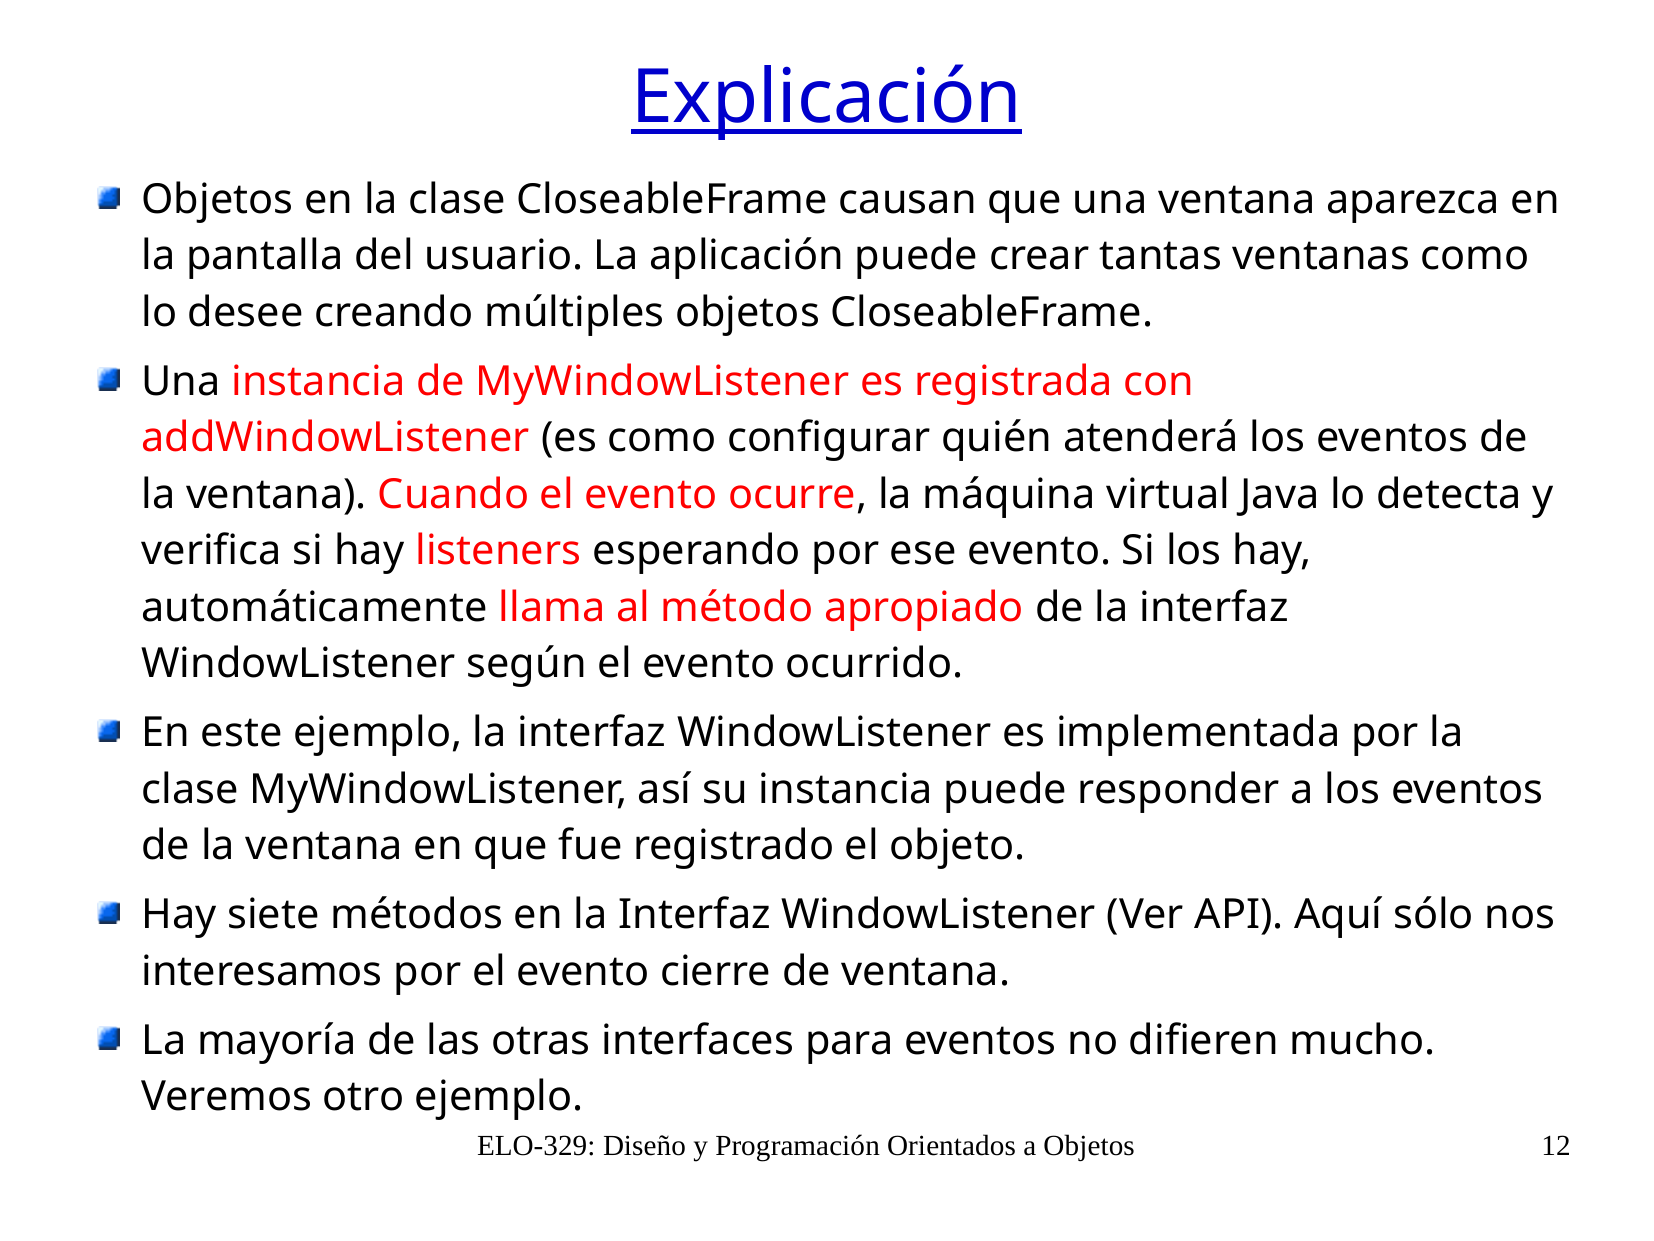

# Explicación
Objetos en la clase CloseableFrame causan que una ventana aparezca en la pantalla del usuario. La aplicación puede crear tantas ventanas como lo desee creando múltiples objetos CloseableFrame.
Una instancia de MyWindowListener es registrada con addWindowListener (es como configurar quién atenderá los eventos de la ventana). Cuando el evento ocurre, la máquina virtual Java lo detecta y verifica si hay listeners esperando por ese evento. Si los hay, automáticamente llama al método apropiado de la interfaz WindowListener según el evento ocurrido.
En este ejemplo, la interfaz WindowListener es implementada por la clase MyWindowListener, así su instancia puede responder a los eventos de la ventana en que fue registrado el objeto.
Hay siete métodos en la Interfaz WindowListener (Ver API). Aquí sólo nos interesamos por el evento cierre de ventana.
La mayoría de las otras interfaces para eventos no difieren mucho. Veremos otro ejemplo.
12